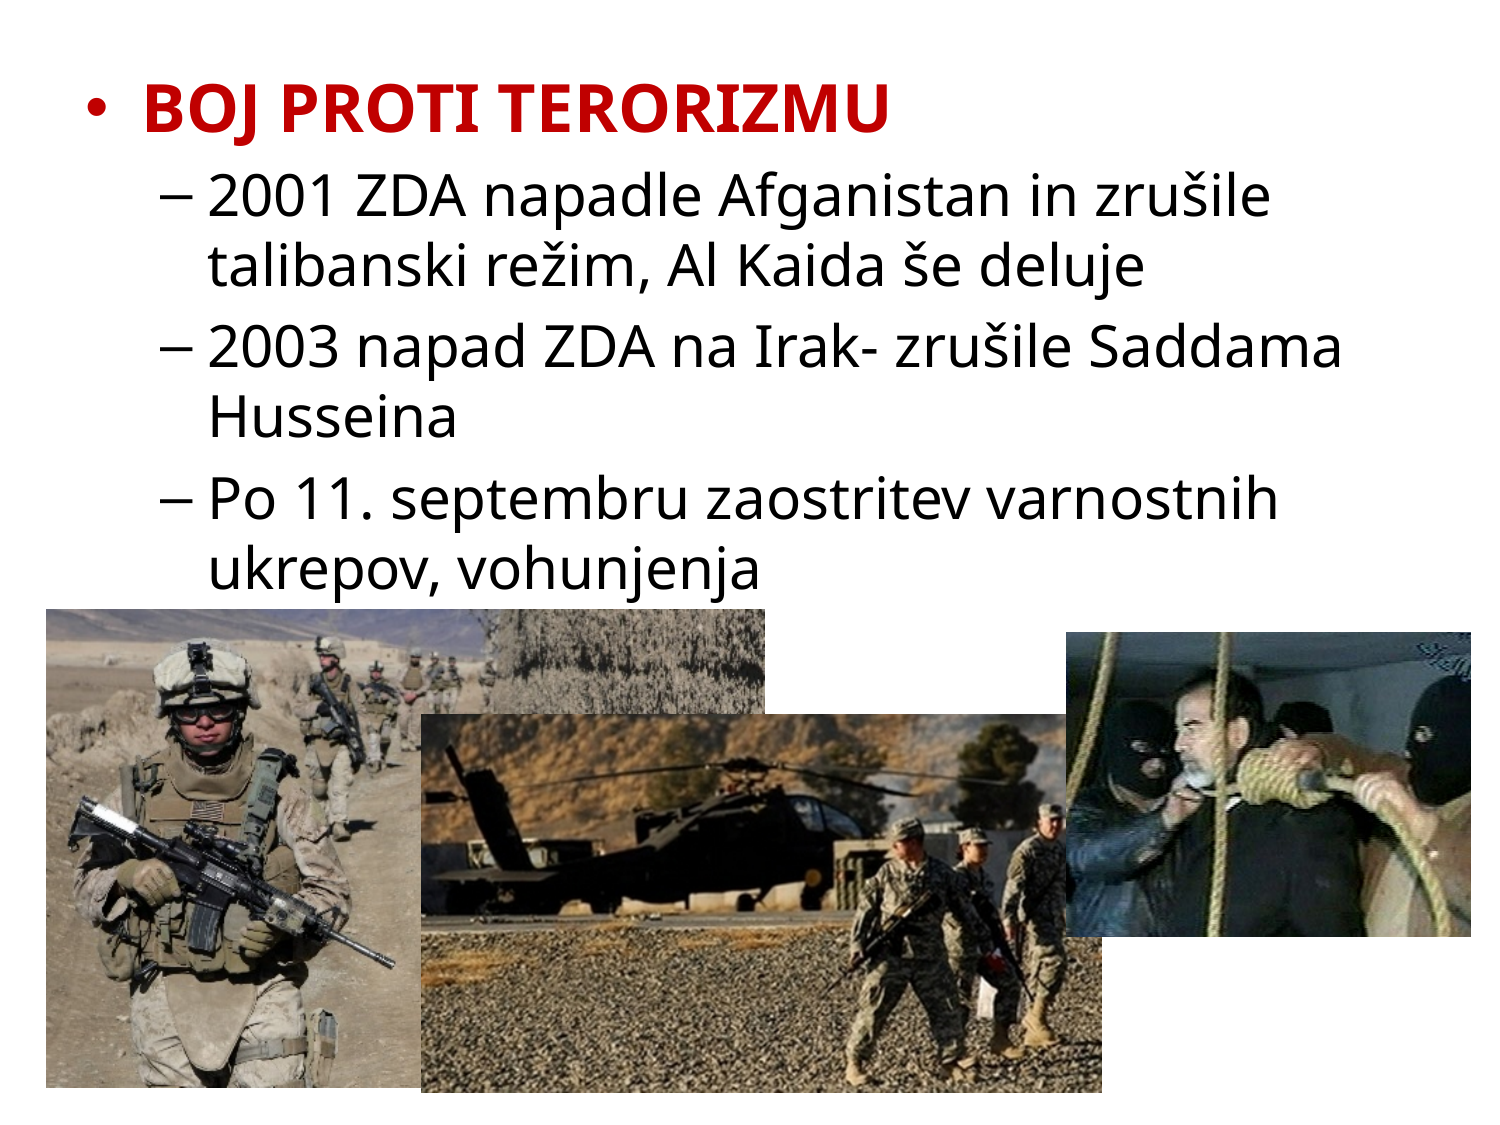

# BOJ PROTI TERORIZMU
2001 ZDA napadle Afganistan in zrušile talibanski režim, Al Kaida še deluje
2003 napad ZDA na Irak- zrušile Saddama Husseina
Po 11. septembru zaostritev varnostnih ukrepov, vohunjenja